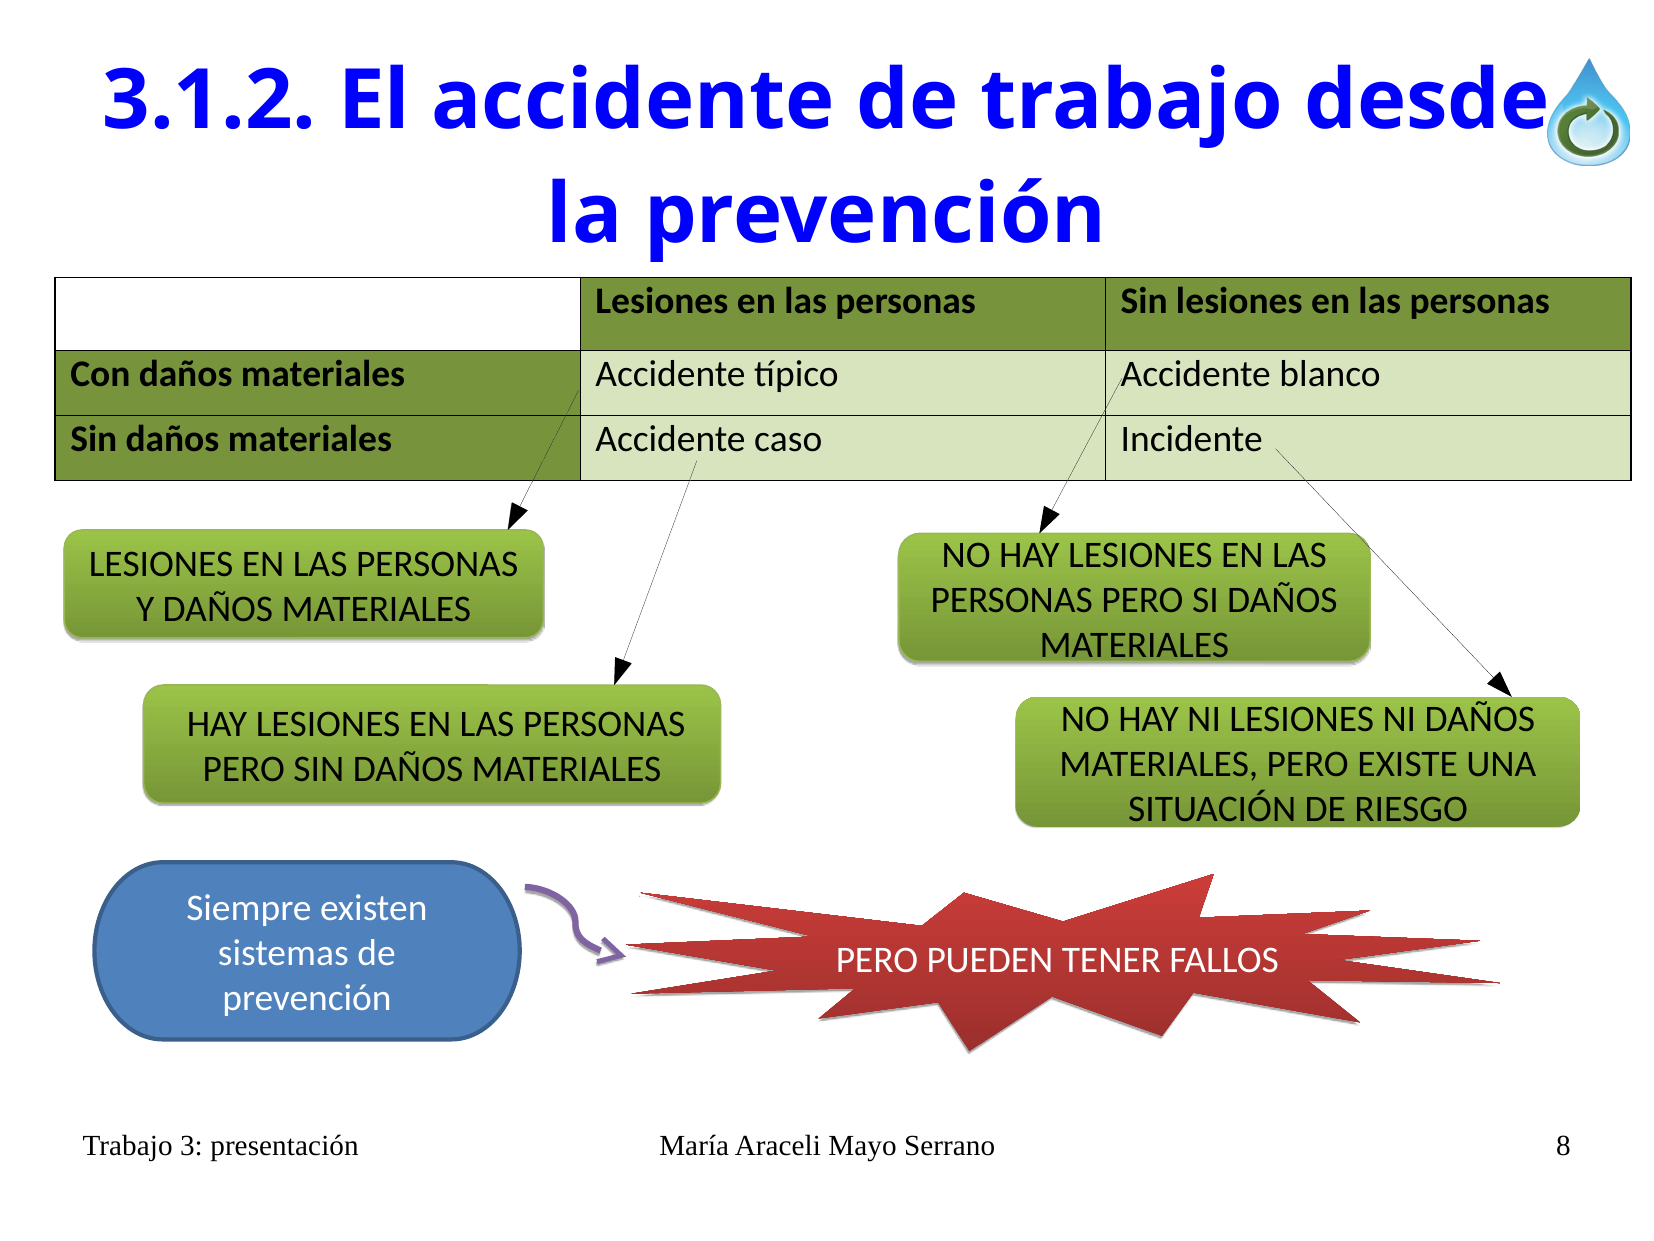

# 3.1.2. El accidente de trabajo desde la prevención
| | Lesiones en las personas | Sin lesiones en las personas |
| --- | --- | --- |
| Con daños materiales | Accidente típico | Accidente blanco |
| Sin daños materiales | Accidente caso | Incidente |
LESIONES EN LAS PERSONAS Y DAÑOS MATERIALES
NO HAY LESIONES EN LAS PERSONAS PERO SI DAÑOS MATERIALES
 HAY LESIONES EN LAS PERSONAS PERO SIN DAÑOS MATERIALES
NO HAY NI LESIONES NI DAÑOS MATERIALES, PERO EXISTE UNA SITUACIÓN DE RIESGO
Siempre existen sistemas de prevención
PERO PUEDEN TENER FALLOS
Trabajo 3: presentación
María Araceli Mayo Serrano
8